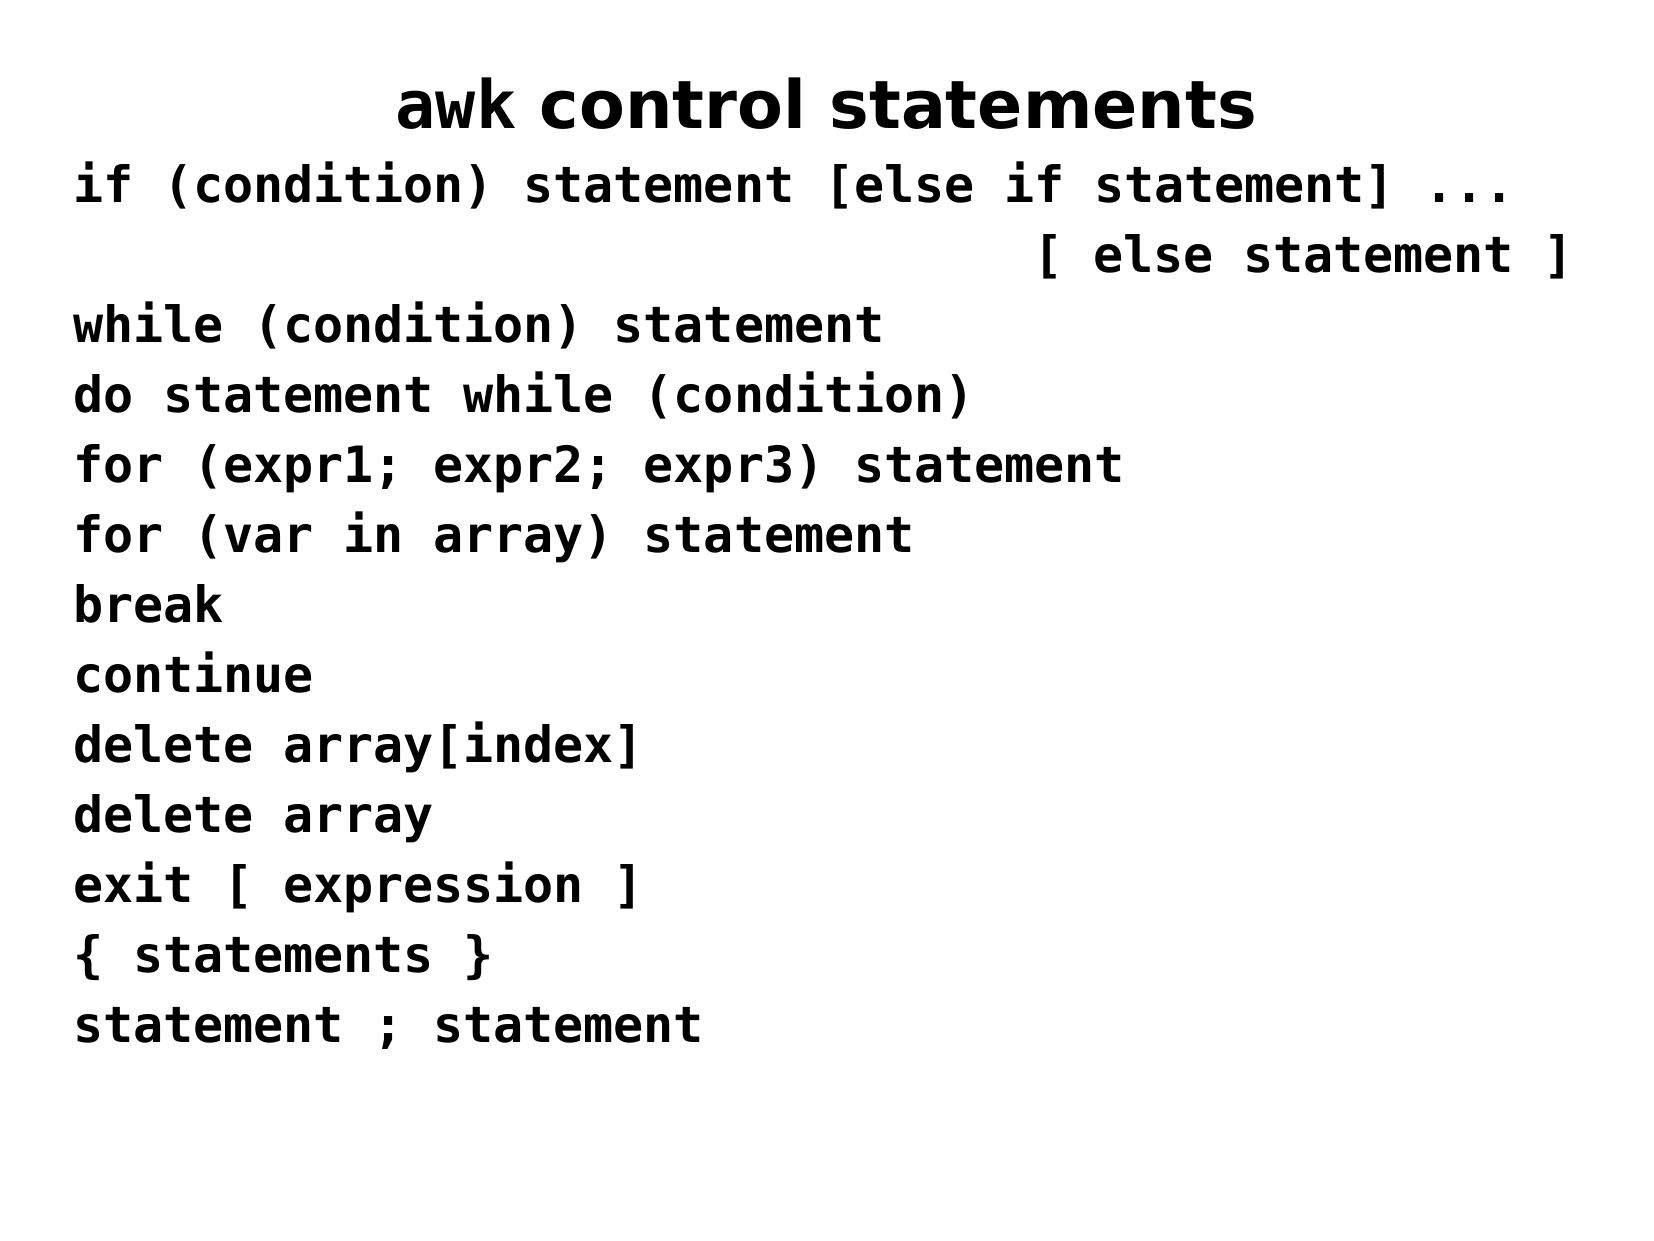

awk control statements
if (condition) statement [else if statement] ...
													[ else statement ]
while (condition) statement
do statement while (condition)
for (expr1; expr2; expr3) statement
for (var in array) statement
break
continue
delete array[index]
delete array
exit [ expression ]
{ statements }
statement ; statement